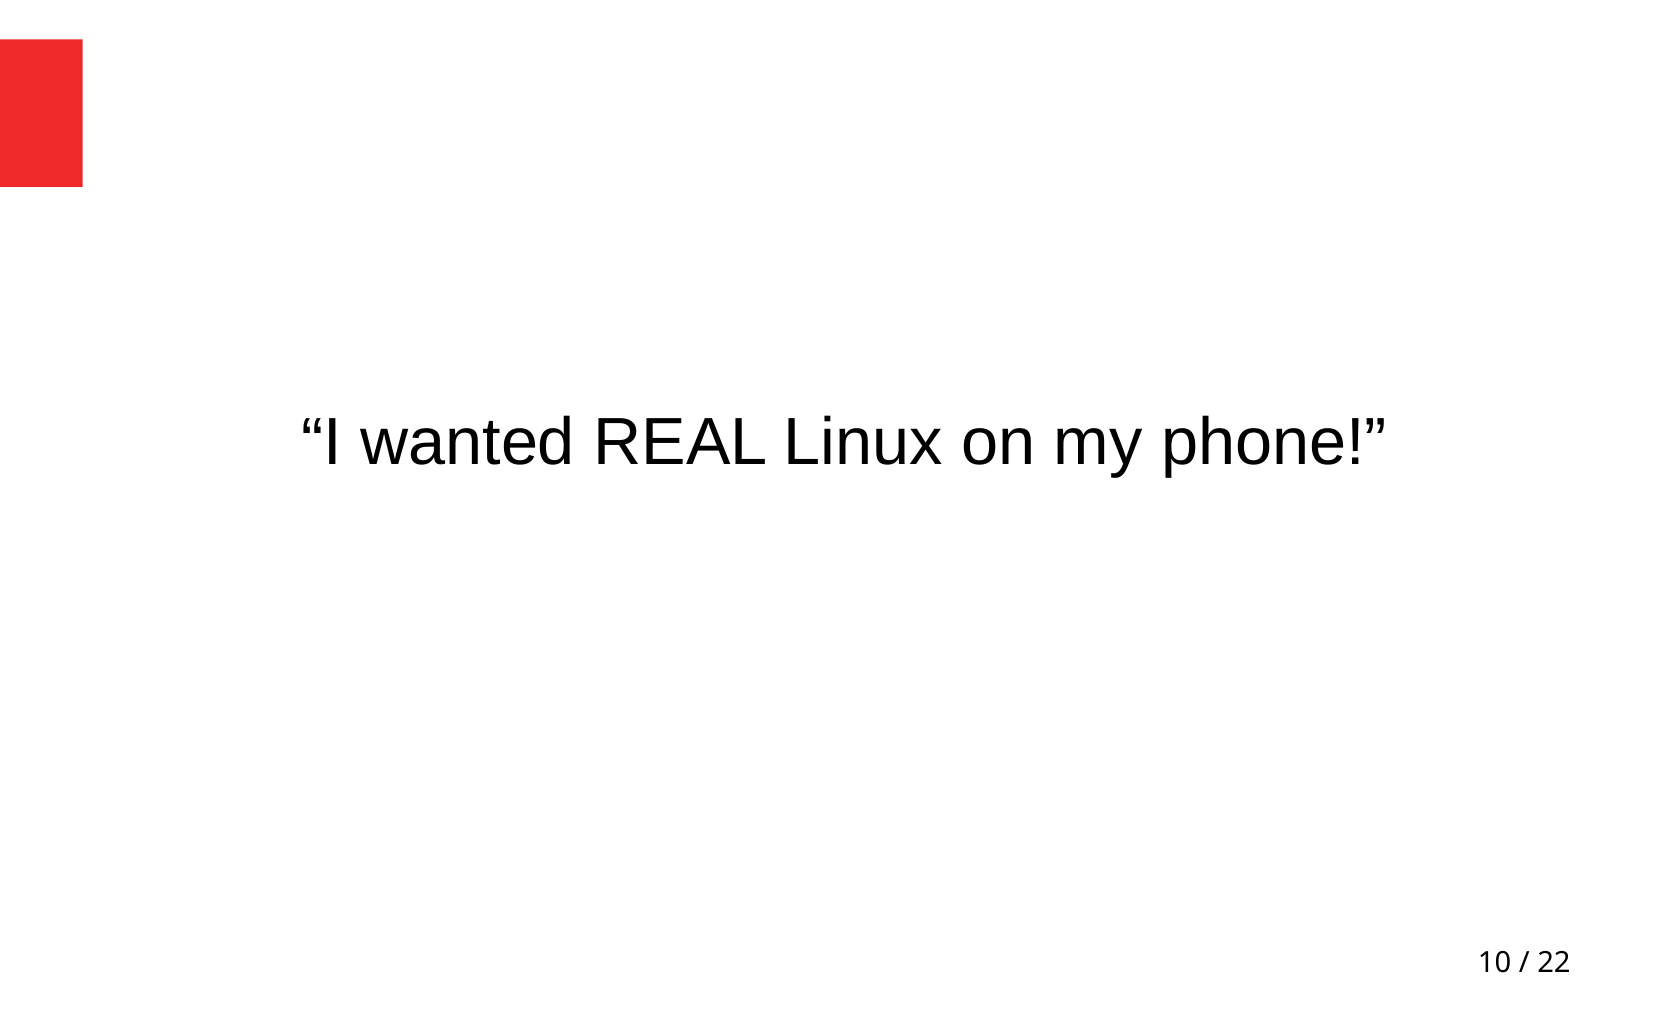

# “I wanted REAL Linux on my phone!”
10